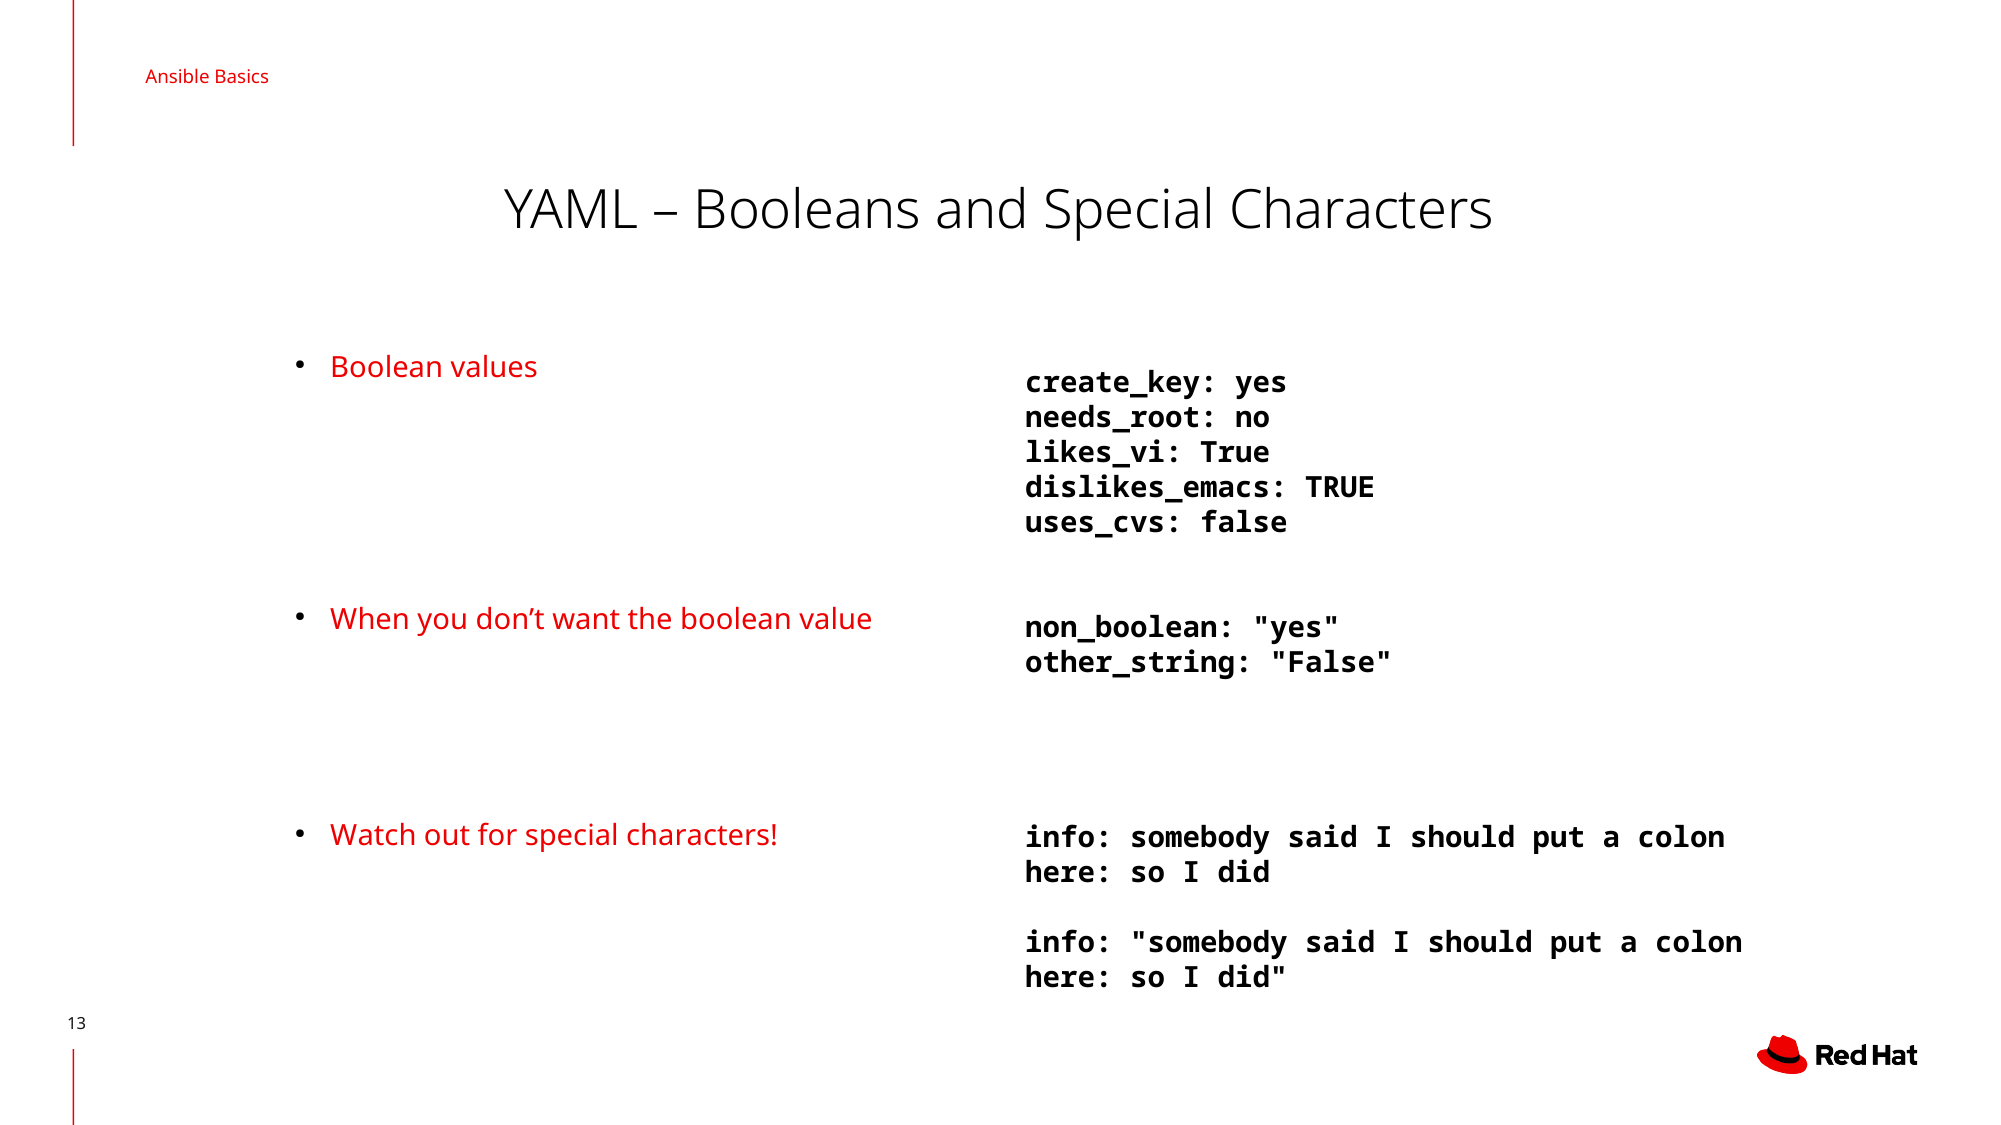

Ansible Basics
# YAML – Booleans and Special Characters
Boolean values
When you don’t want the boolean value
Watch out for special characters!
create_key: yes
needs_root: no
likes_vi: True
dislikes_emacs: TRUE
uses_cvs: false
non_boolean: "yes"
other_string: "False"
info: somebody said I should put a colon here: so I did
info: "somebody said I should put a colon here: so I did"
13